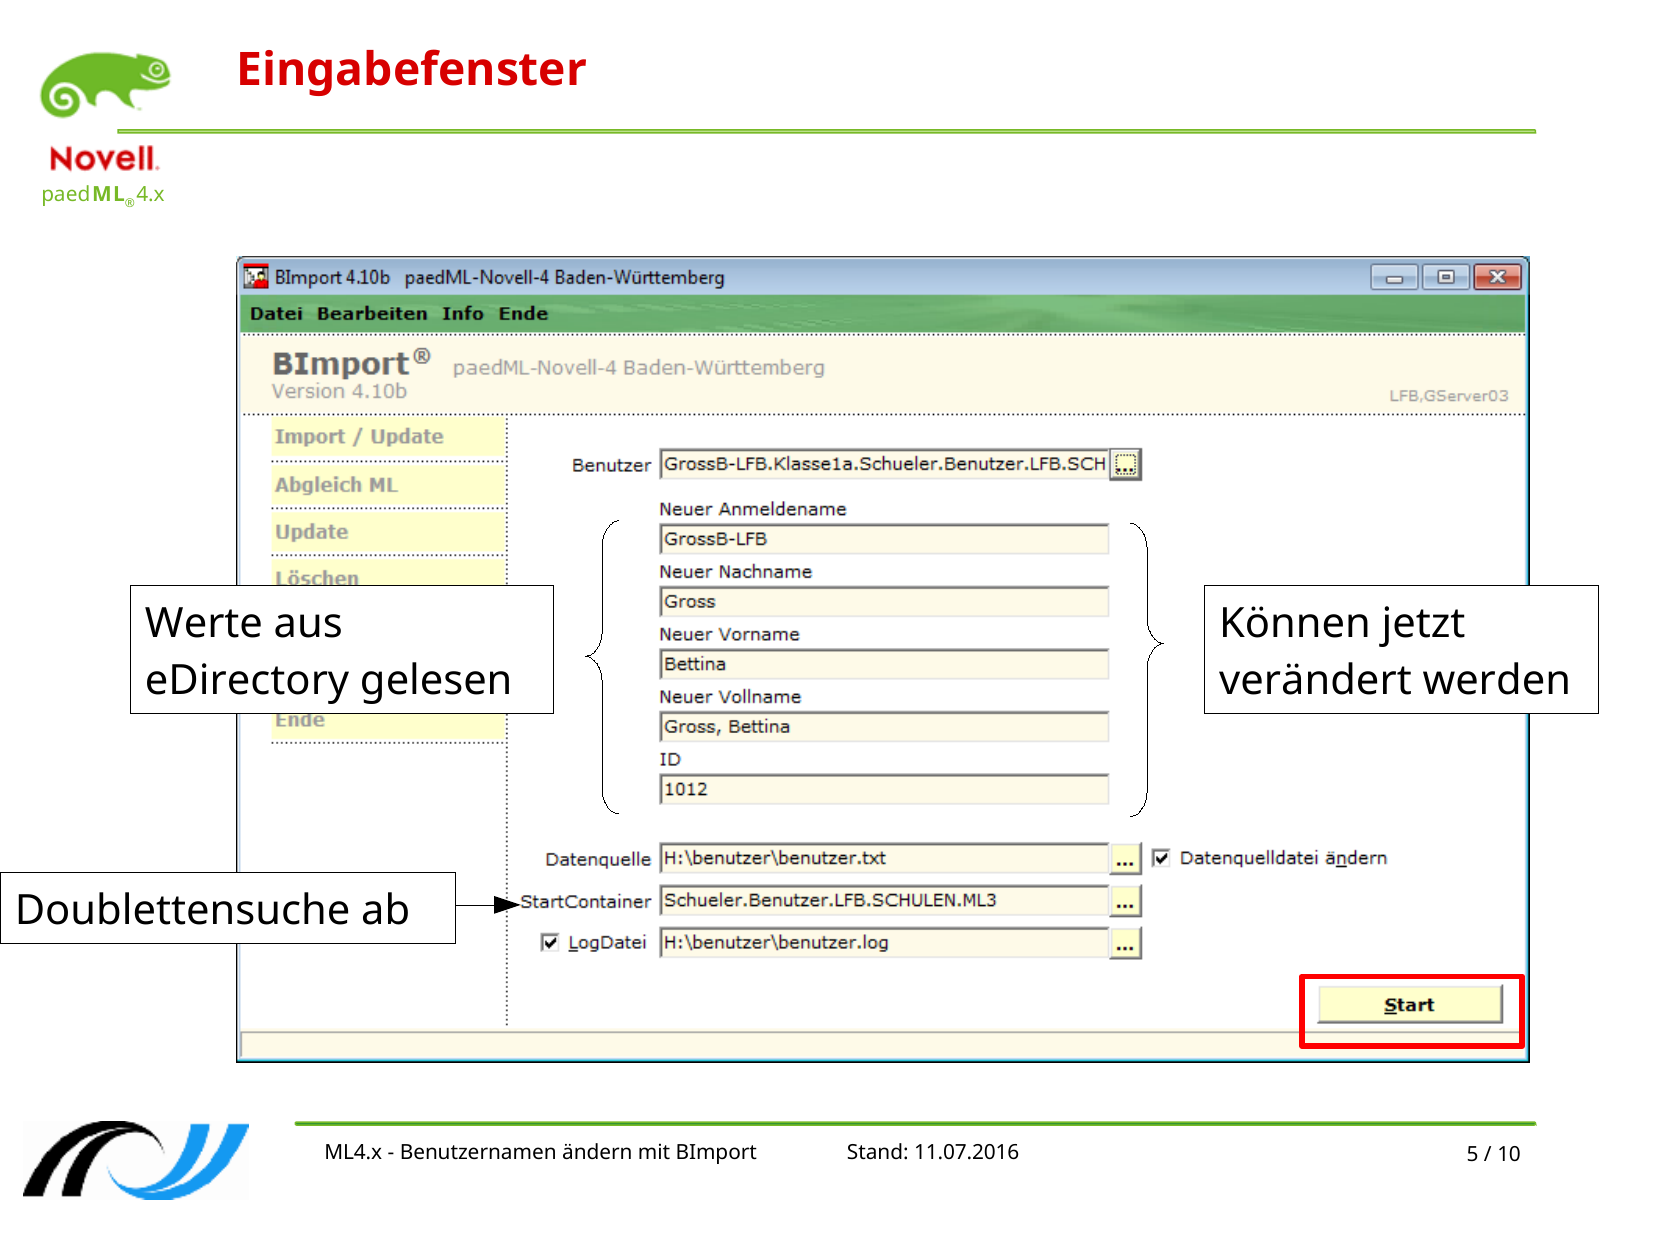

# Eingabefenster
Werte aus eDirectory gelesen
Können jetzt verändert werden
Doublettensuche ab
ML4.x - Benutzernamen ändern mit BImport
11.07.2016
5